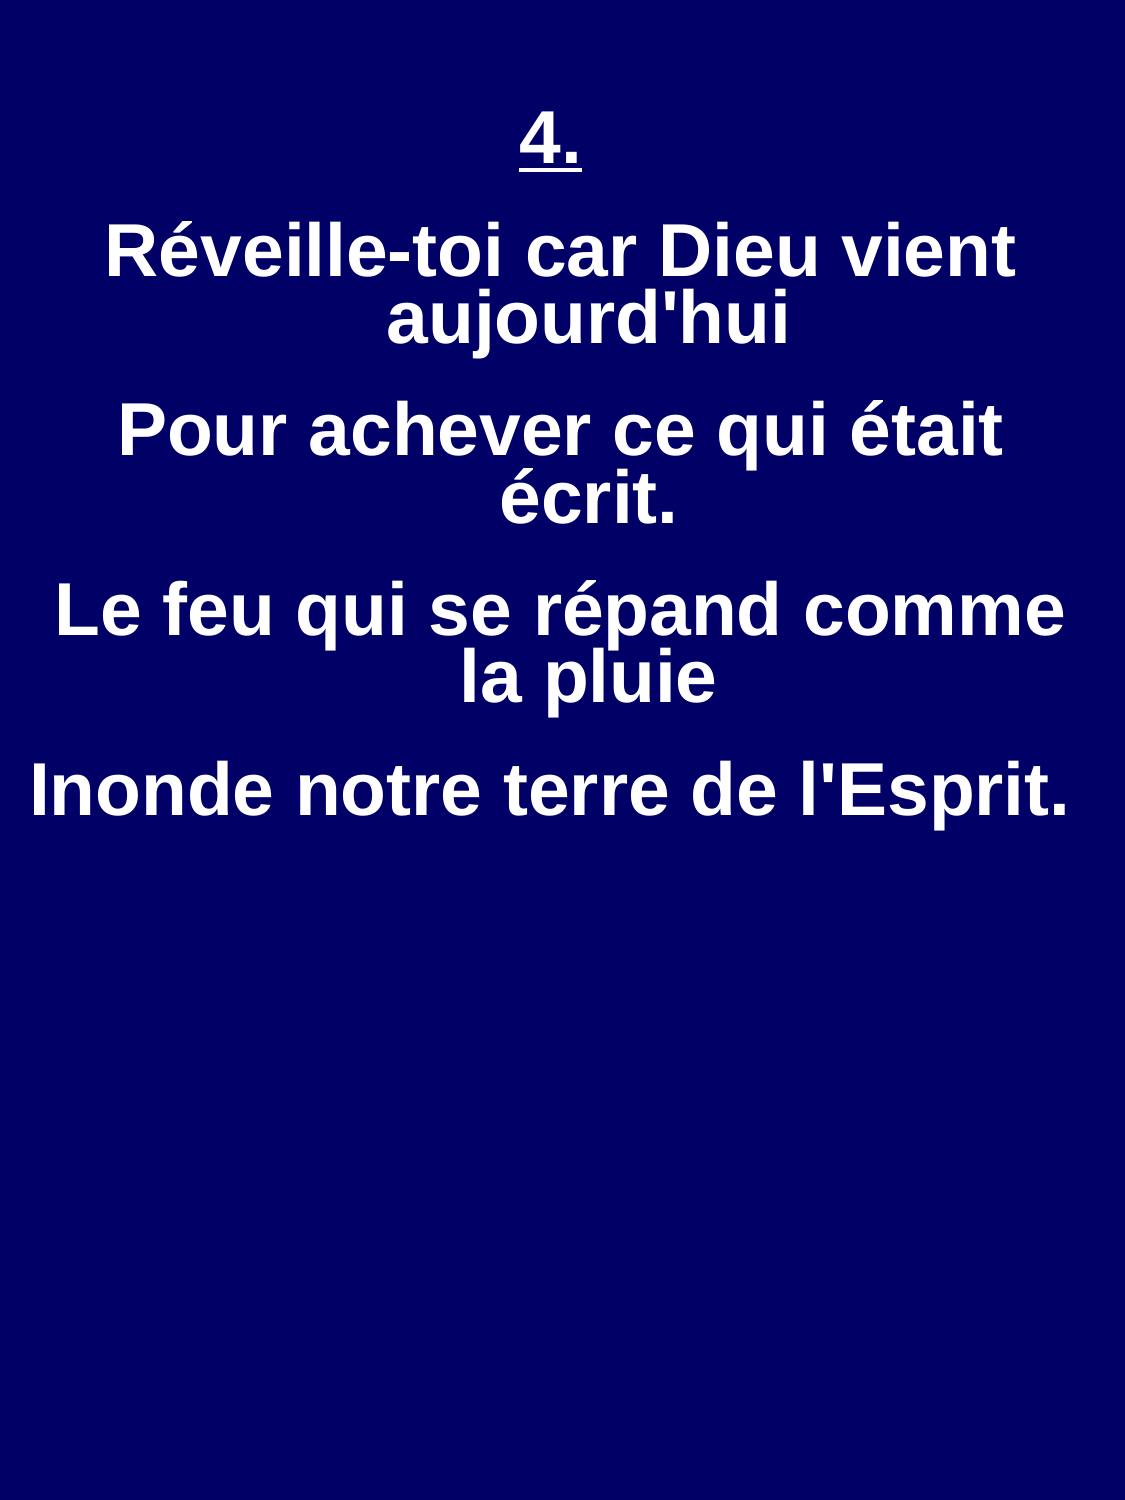

4.
Réveille-toi car Dieu vient aujourd'hui
Pour achever ce qui était écrit.
Le feu qui se répand comme la pluie
Inonde notre terre de l'Esprit.